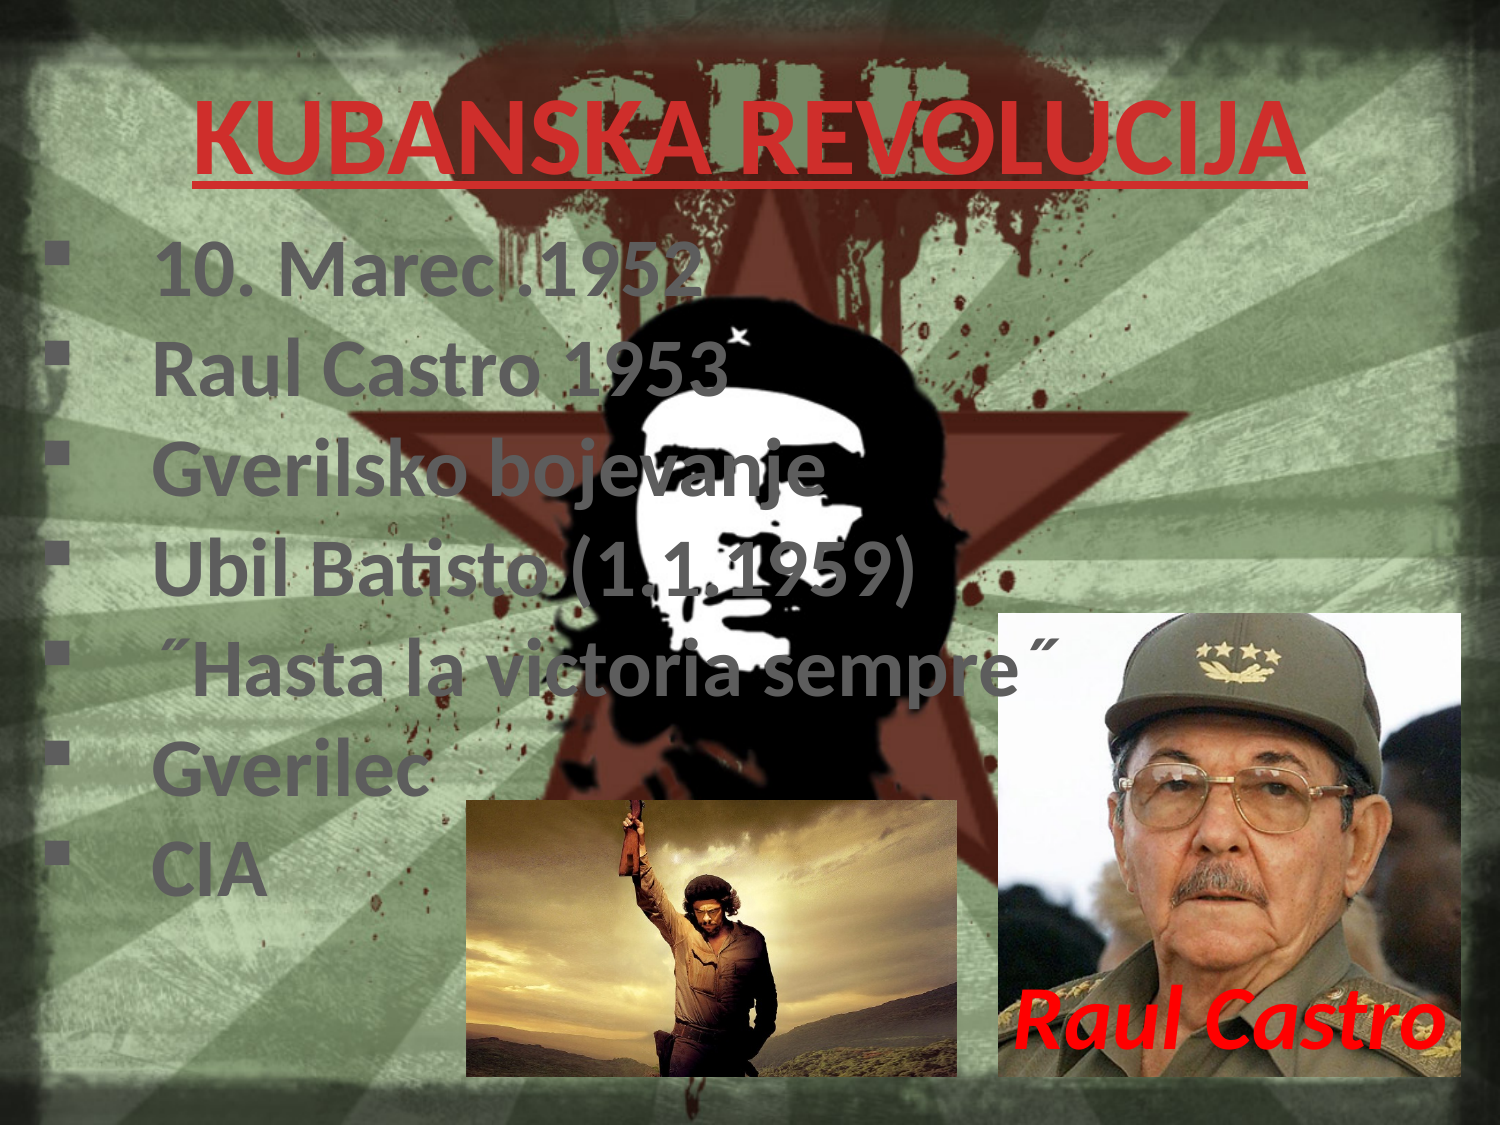

#
KUBANSKA REVOLUCIJA
10. Marec .1952
Raul Castro 1953
Gverilsko bojevanje
Ubil Batisto (1.1.1959)
˝Hasta la victoria sempre˝
Gverilec
CIA
Raul Castro